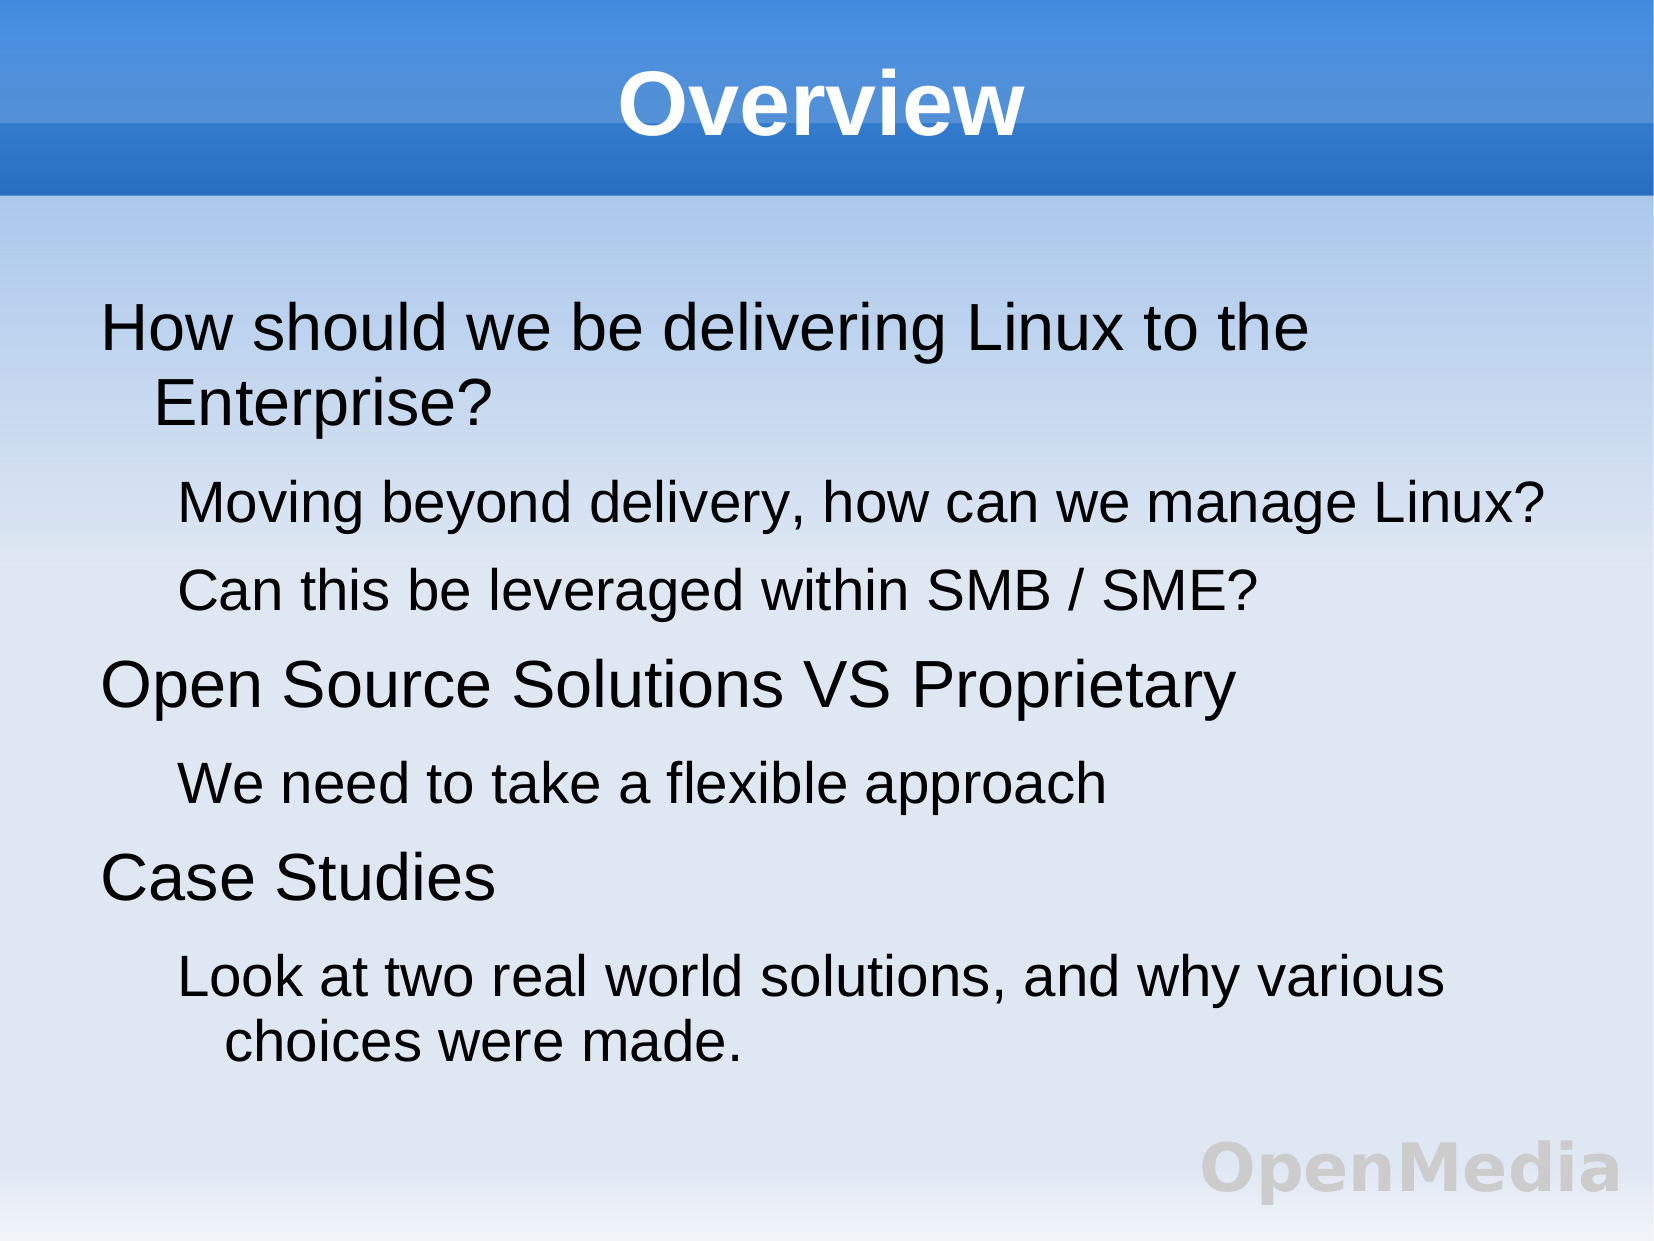

# Overview
How should we be delivering Linux to the Enterprise?
Moving beyond delivery, how can we manage Linux?
Can this be leveraged within SMB / SME?
Open Source Solutions VS Proprietary
We need to take a flexible approach
Case Studies
Look at two real world solutions, and why various choices were made.
2